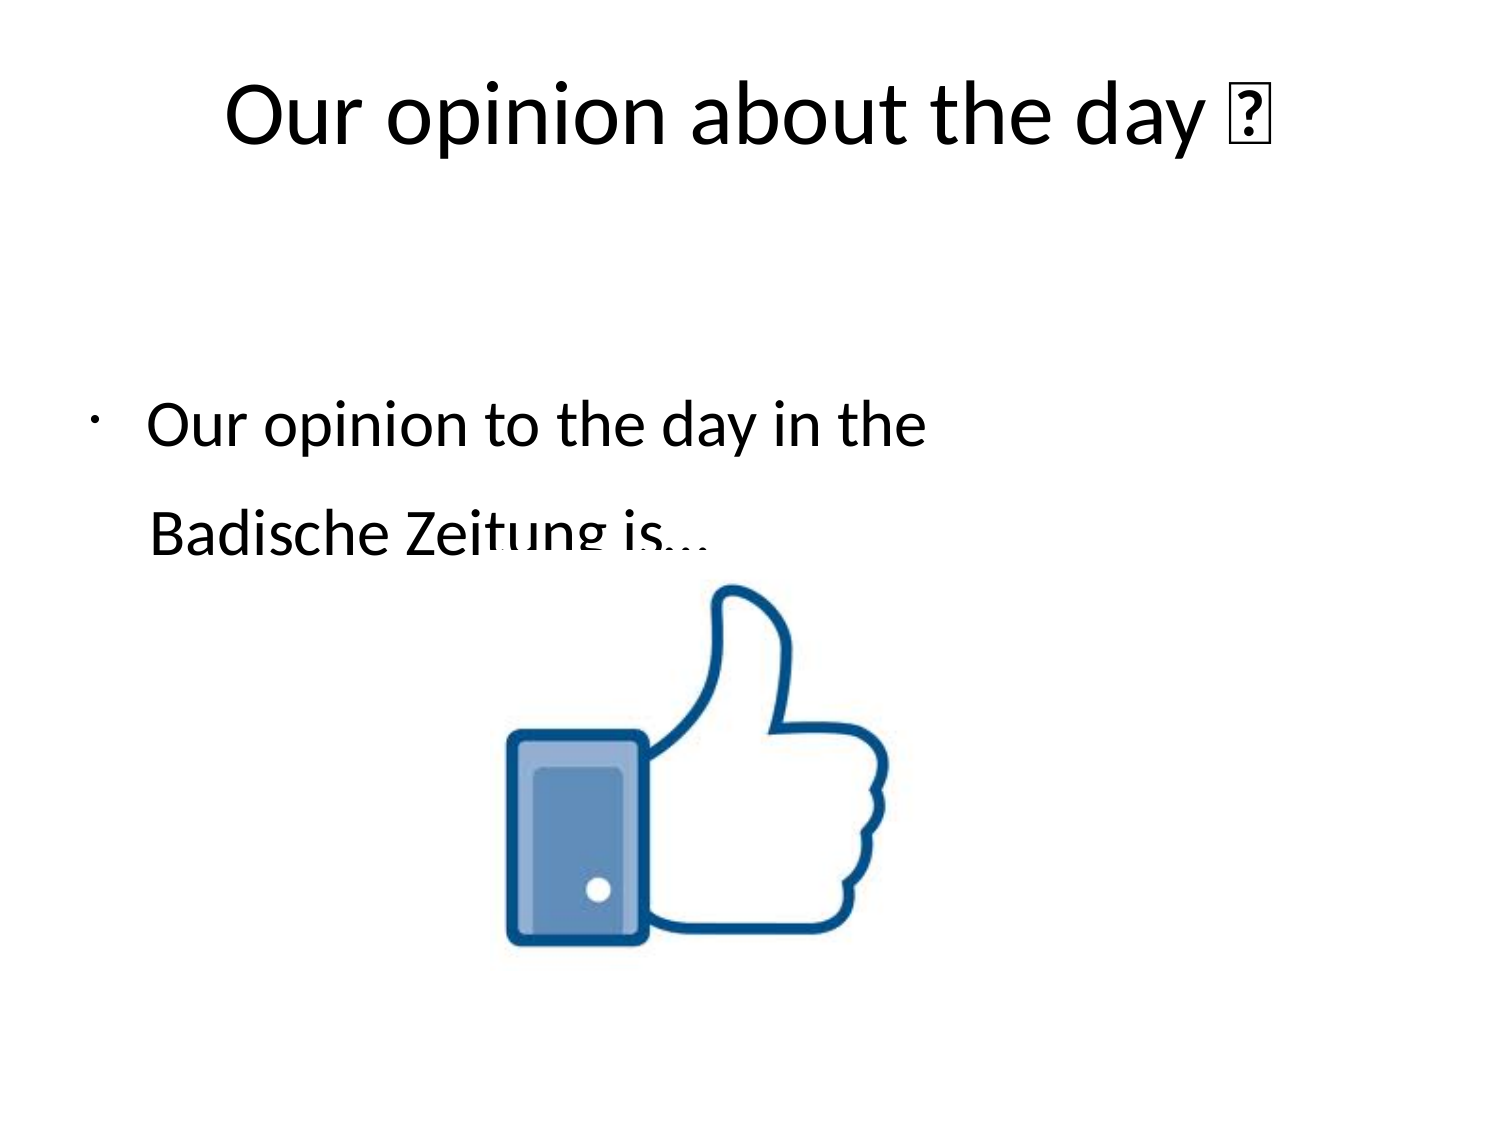

# Our opinion about the day 
Our opinion to the day in the
 Badische Zeitung is…